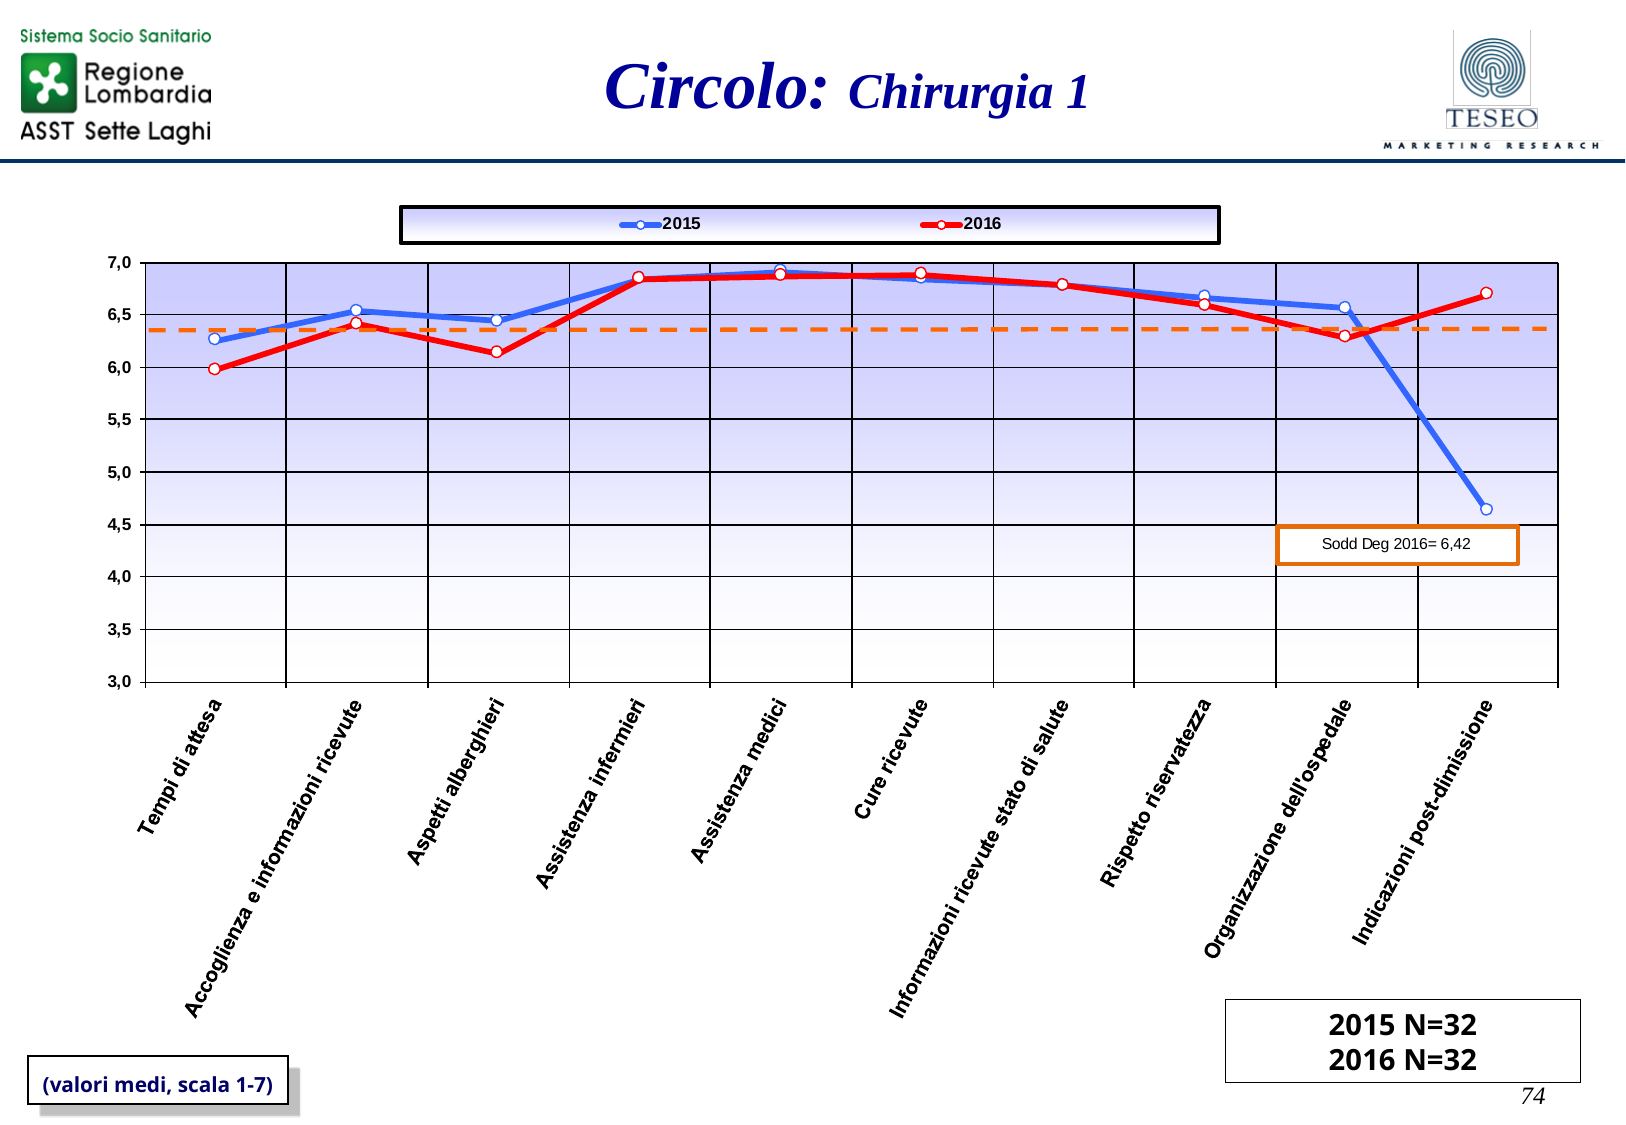

Circolo: Chirurgia 1
2015 N=32
2016 N=32
(valori medi, scala 1-7)